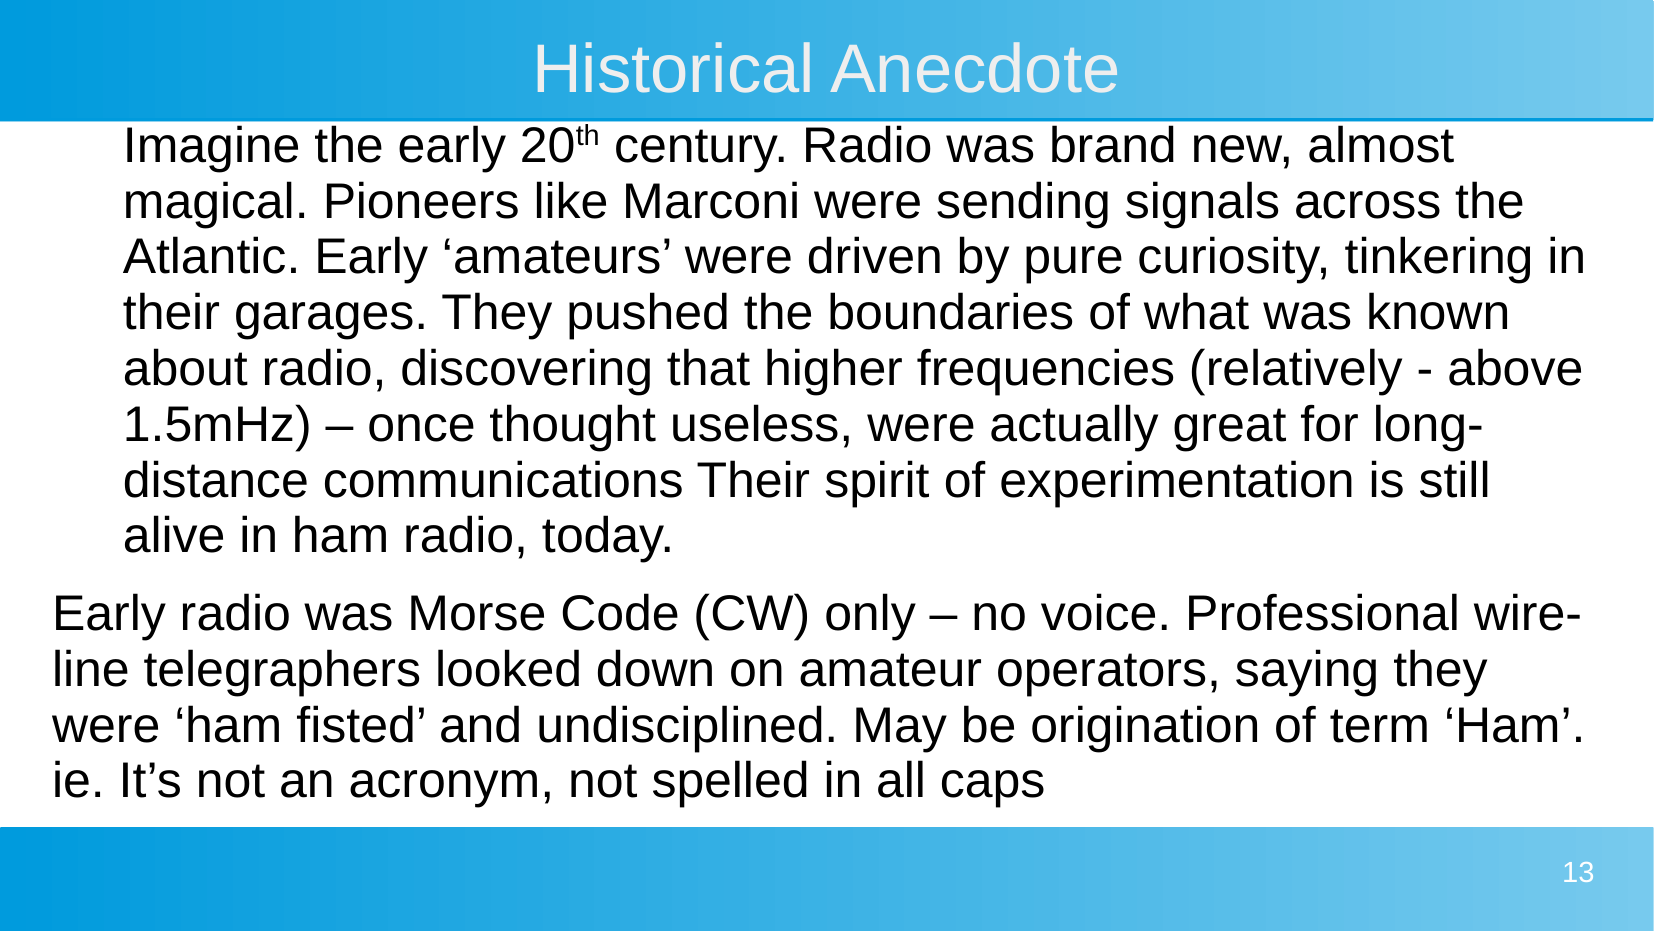

# Historical Anecdote
Imagine the early 20th century. Radio was brand new, almost magical. Pioneers like Marconi were sending signals across the Atlantic. Early ‘amateurs’ were driven by pure curiosity, tinkering in their garages. They pushed the boundaries of what was known about radio, discovering that higher frequencies (relatively - above 1.5mHz) – once thought useless, were actually great for long-distance communications Their spirit of experimentation is still alive in ham radio, today.
Early radio was Morse Code (CW) only – no voice. Professional wire-line telegraphers looked down on amateur operators, saying they were ‘ham fisted’ and undisciplined. May be origination of term ‘Ham’. ie. It’s not an acronym, not spelled in all caps
13